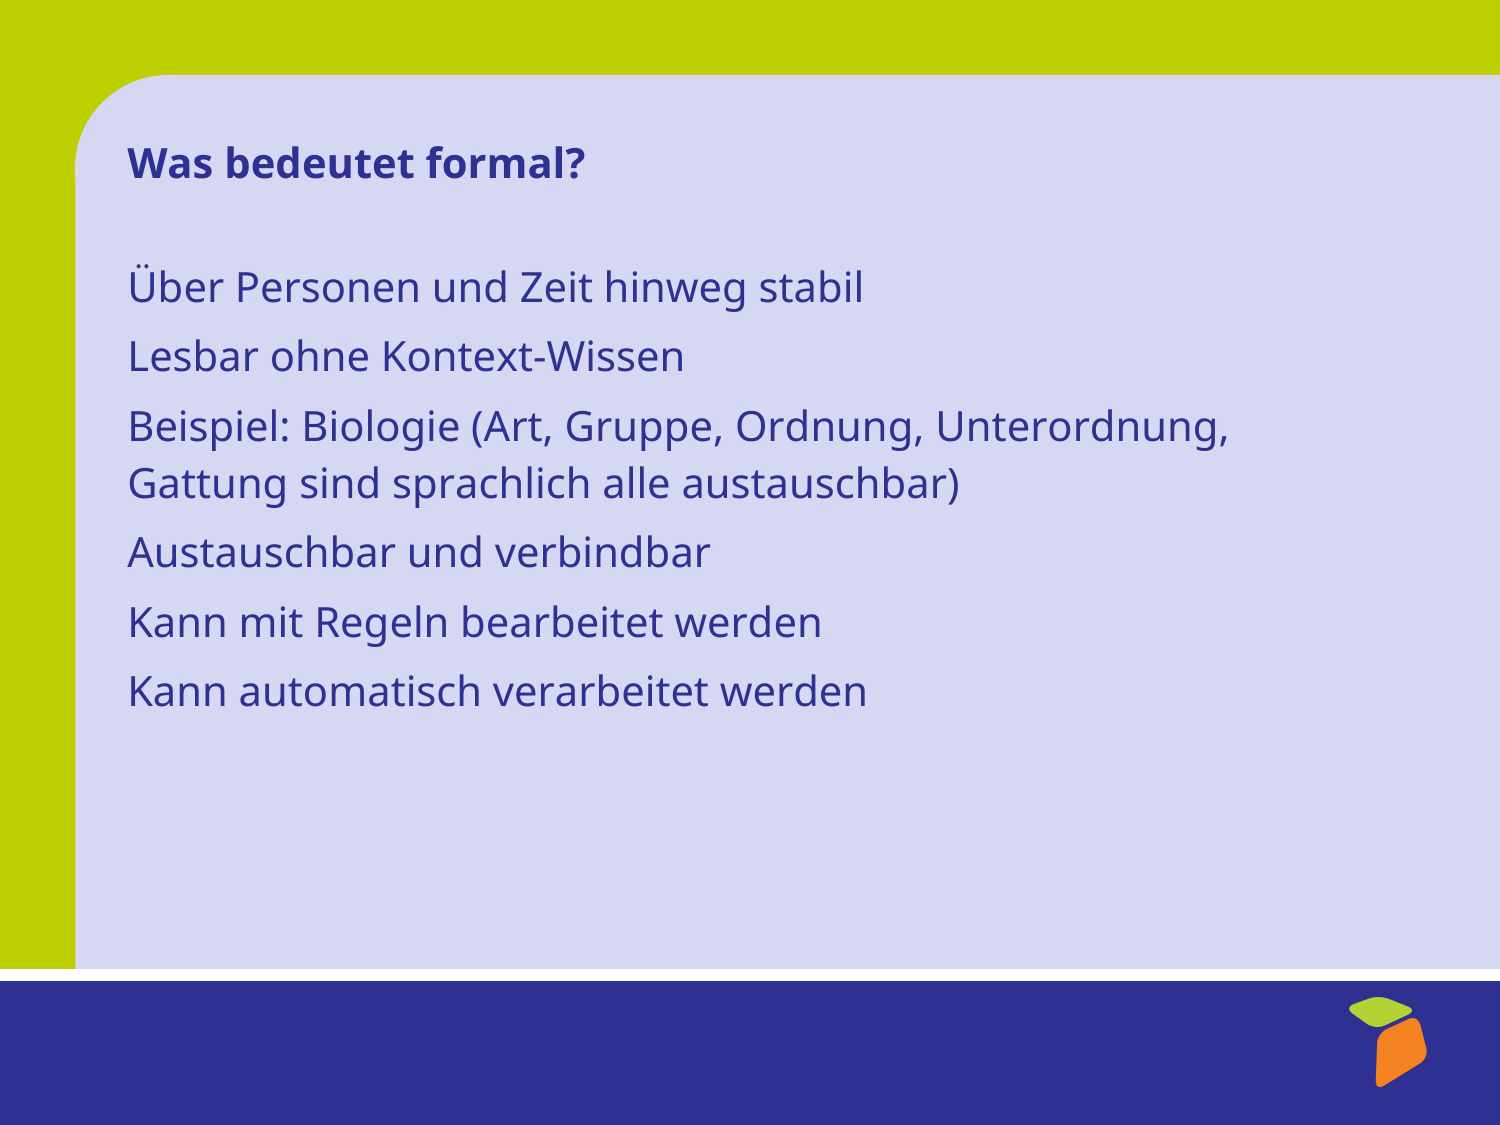

# Was bedeutet formal?
Über Personen und Zeit hinweg stabil
Lesbar ohne Kontext-Wissen
Beispiel: Biologie (Art, Gruppe, Ordnung, Unterordnung, Gattung sind sprachlich alle austauschbar)
Austauschbar und verbindbar
Kann mit Regeln bearbeitet werden
Kann automatisch verarbeitet werden